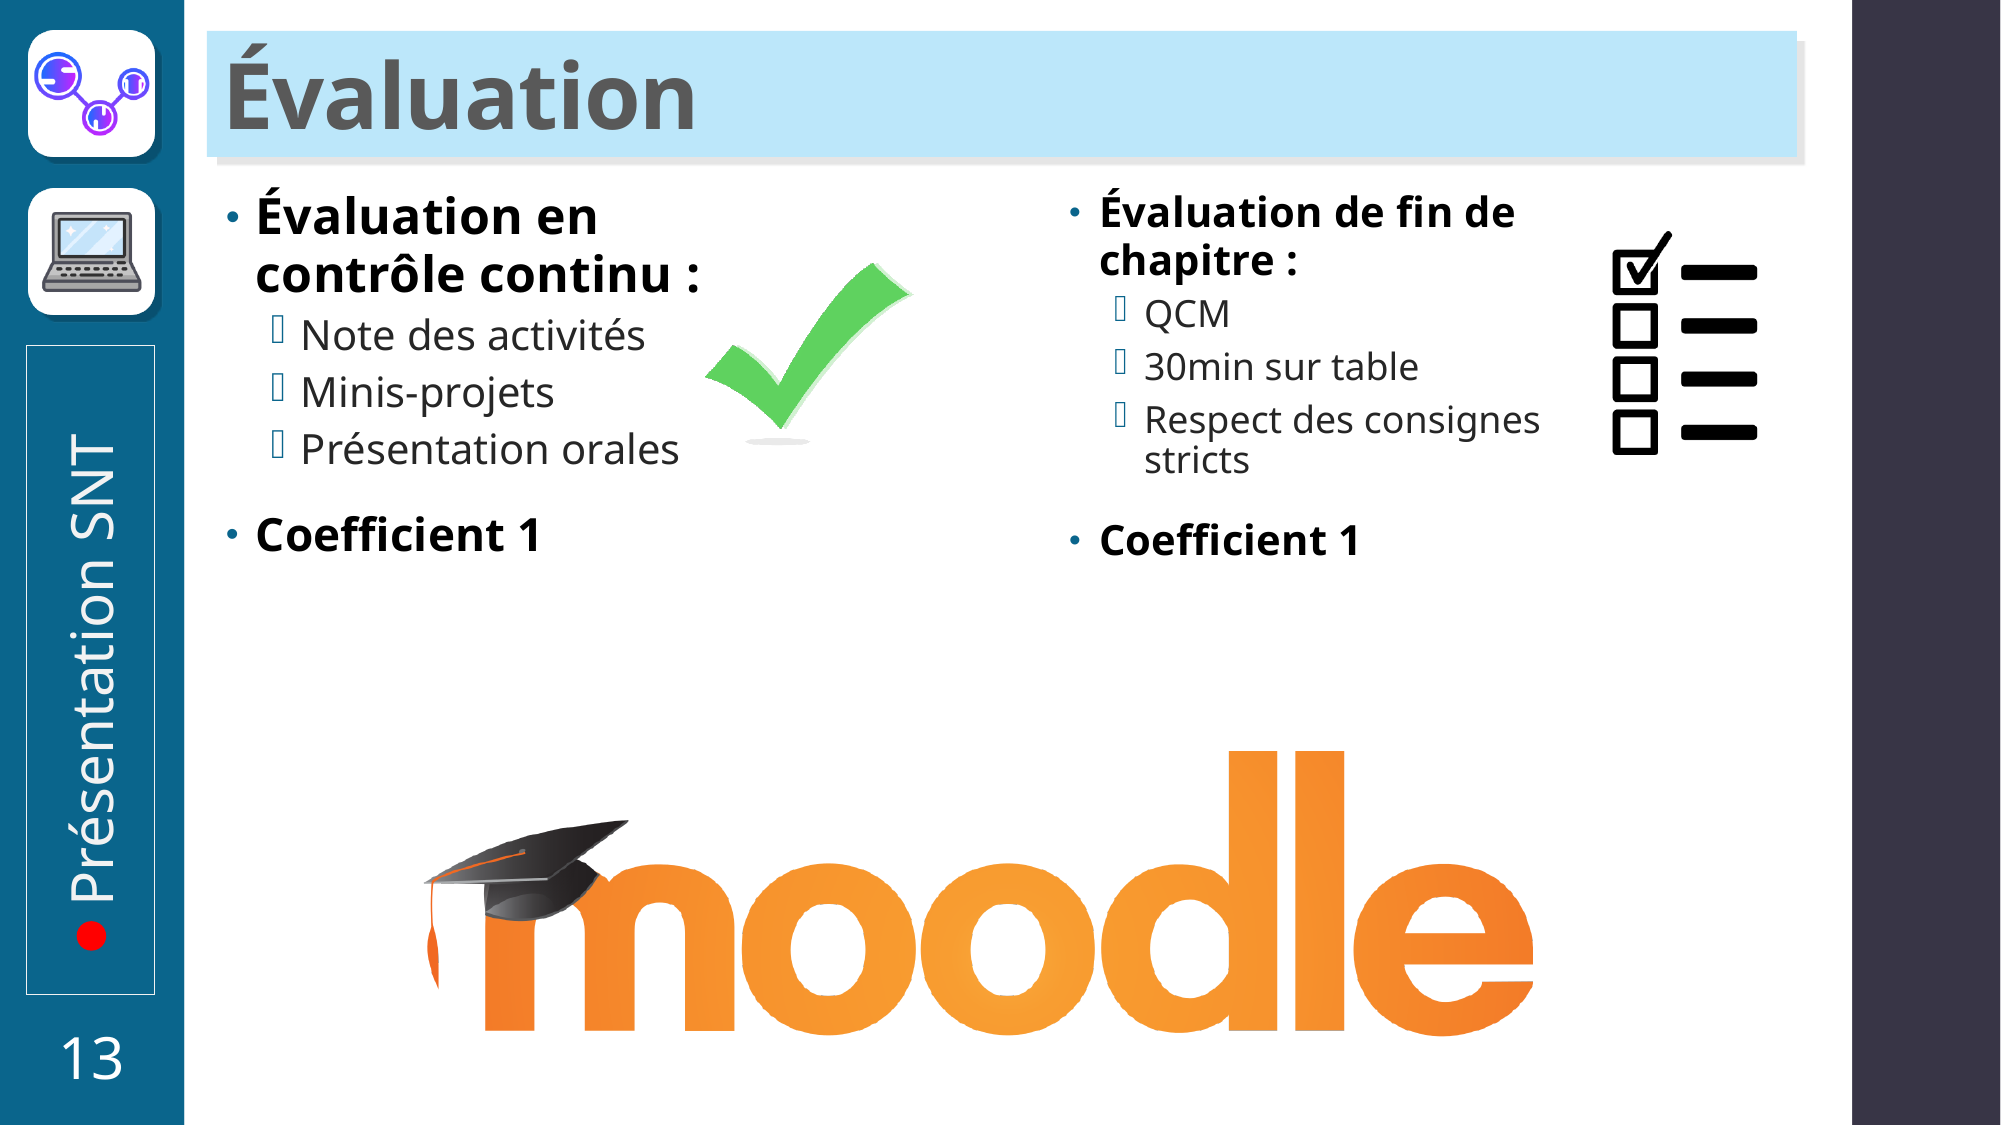

# Évaluation
Évaluation en contrôle continu :
Note des activités
Minis-projets
Présentation orales
Coefficient 1
Évaluation de fin de chapitre :
QCM
30min sur table
Respect des consignes stricts
Coefficient 1
Présentation SNT